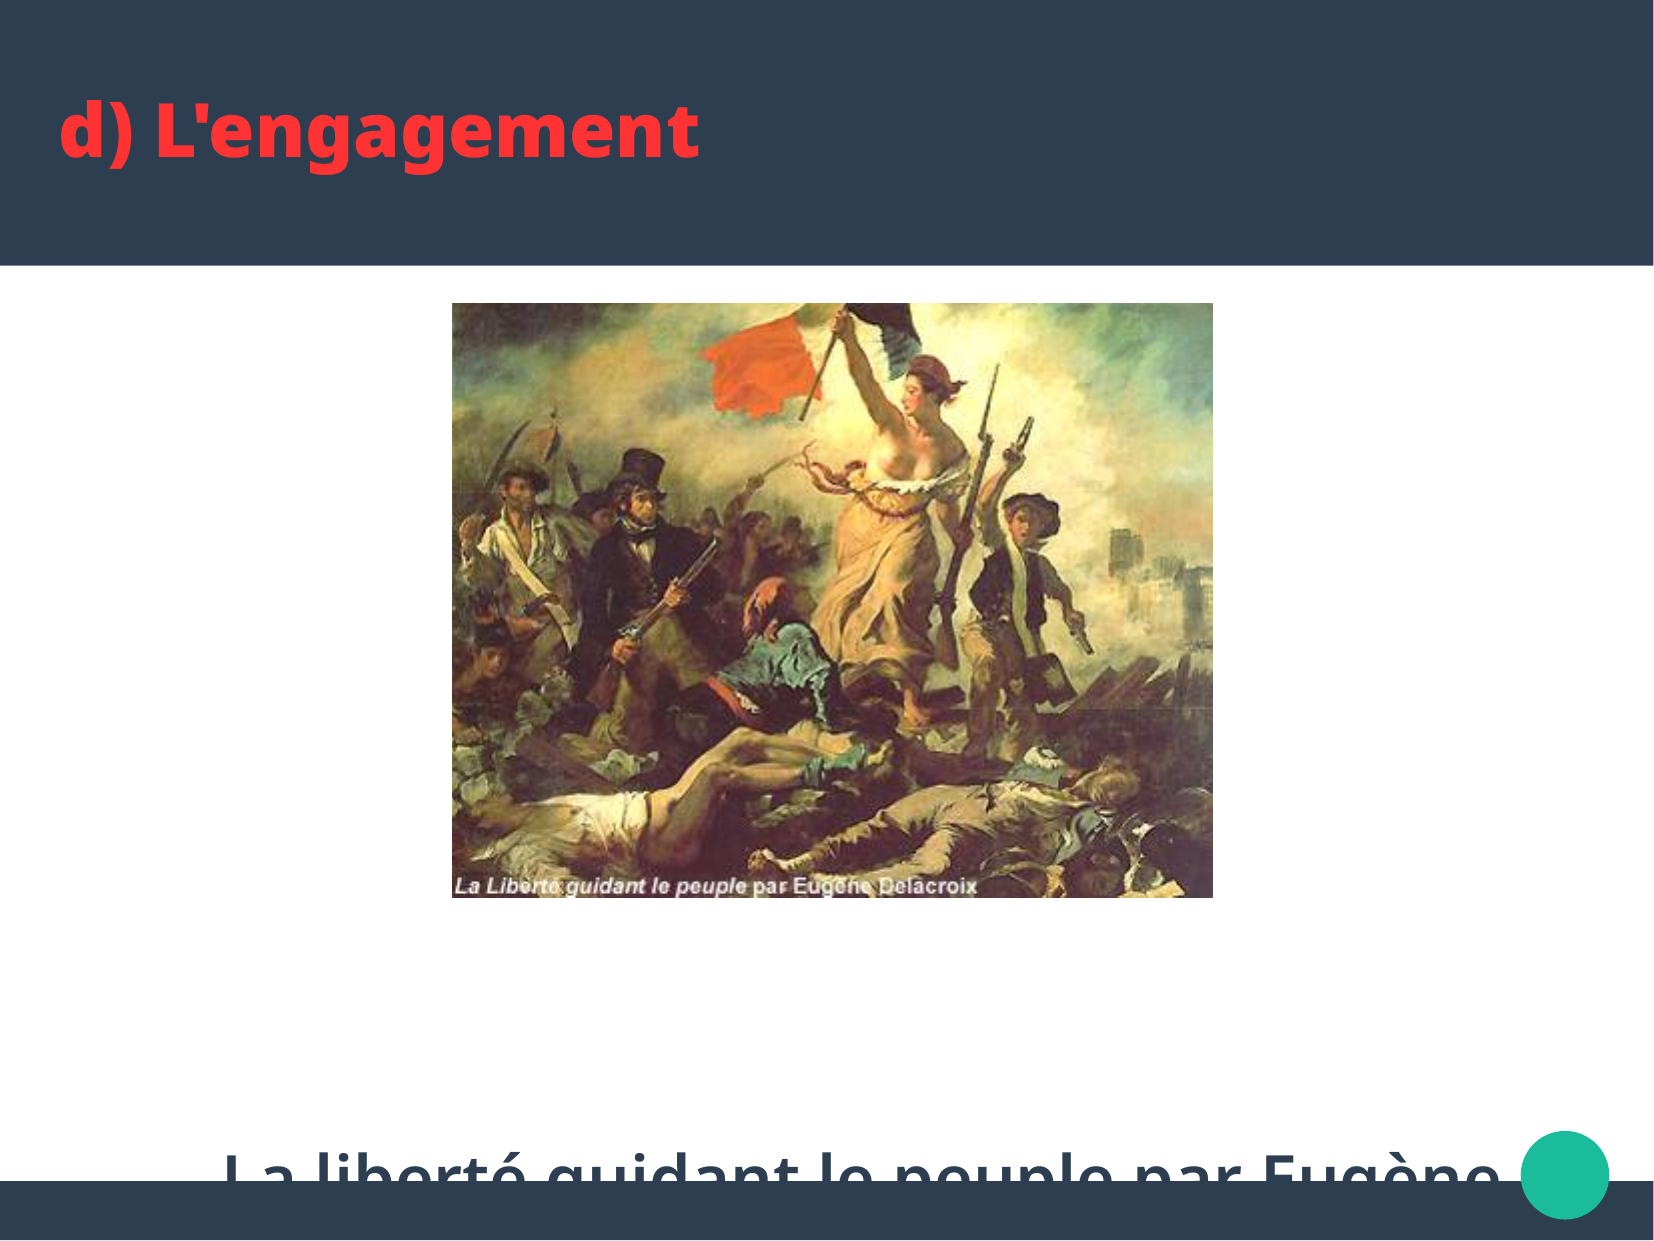

# d) L'engagement
La liberté guidant le peuple par Eugène Delacroix